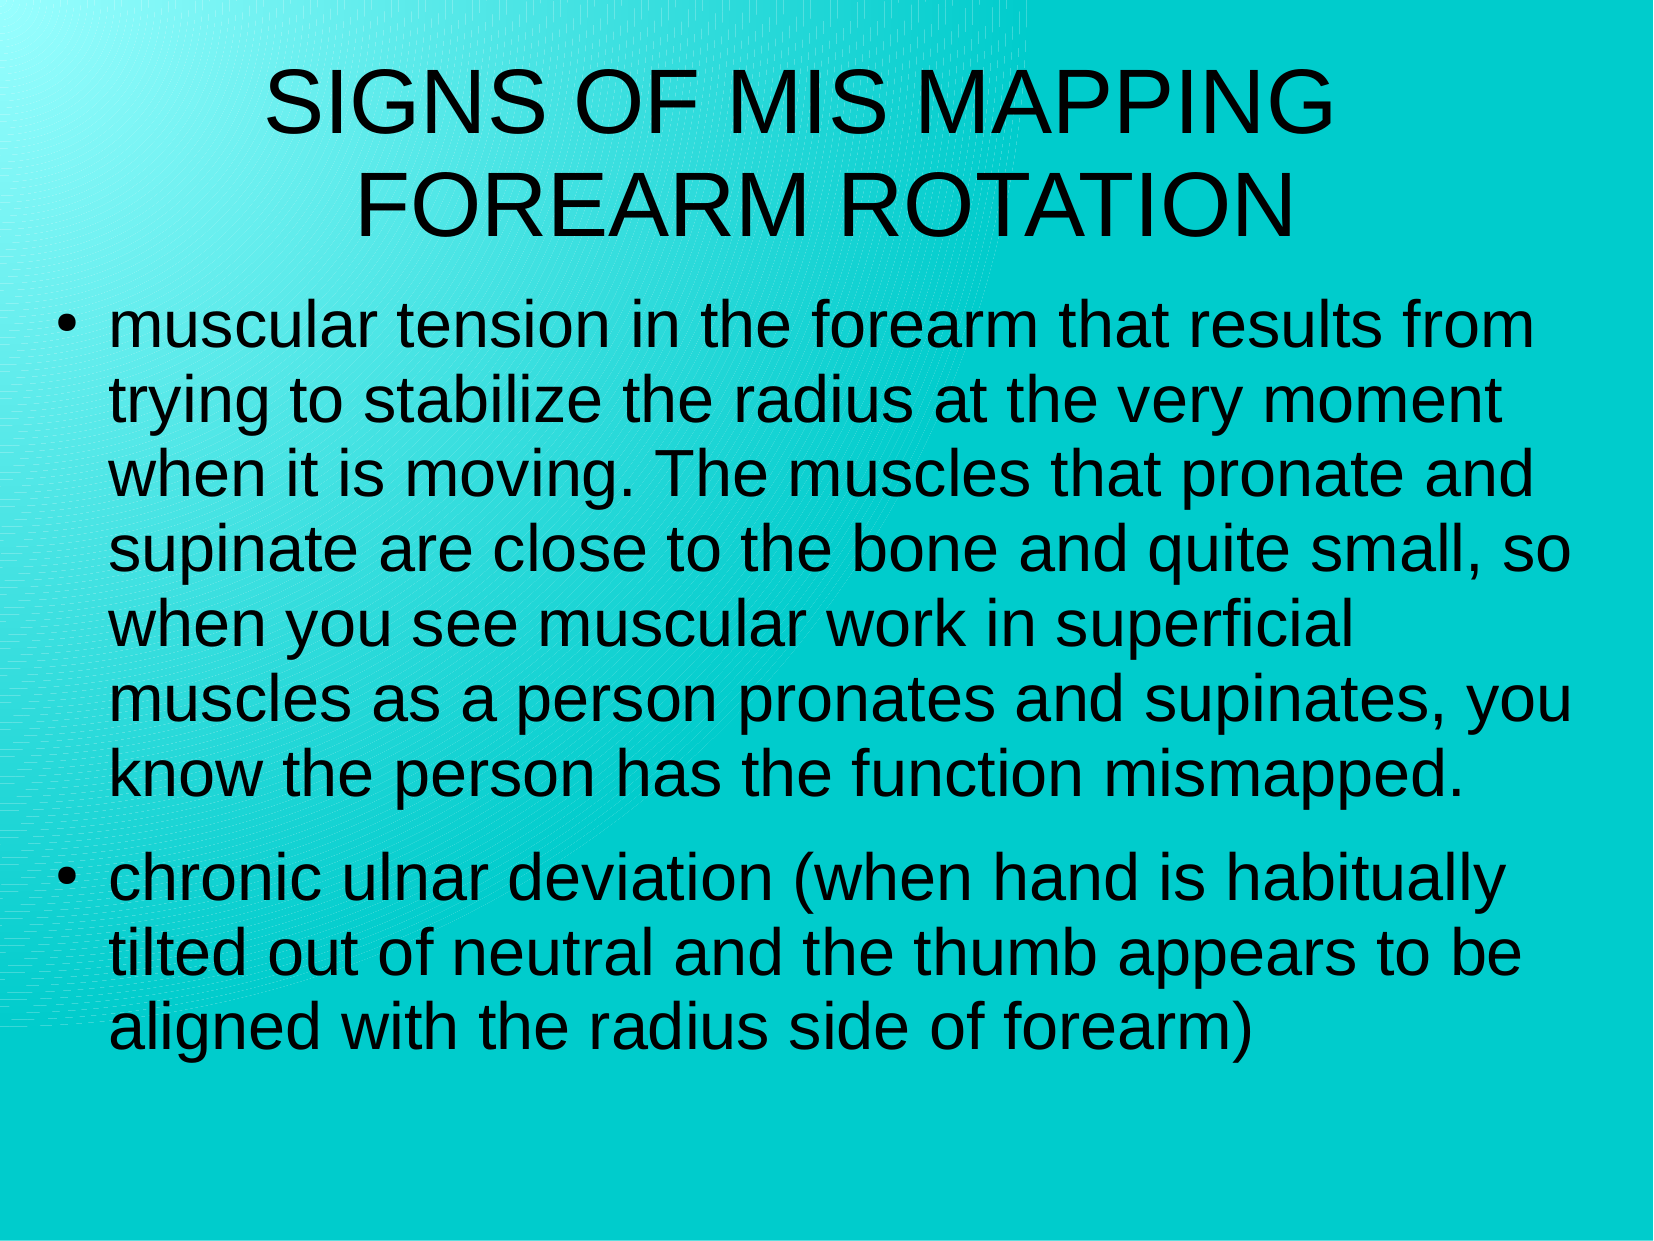

# SIGNS OF MIS MAPPING FOREARM ROTATION
muscular tension in the forearm that results from trying to stabilize the radius at the very moment when it is moving. The muscles that pronate and supinate are close to the bone and quite small, so when you see muscular work in superficial muscles as a person pronates and supinates, you know the person has the function mismapped.
chronic ulnar deviation (when hand is habitually tilted out of neutral and the thumb appears to be aligned with the radius side of forearm)